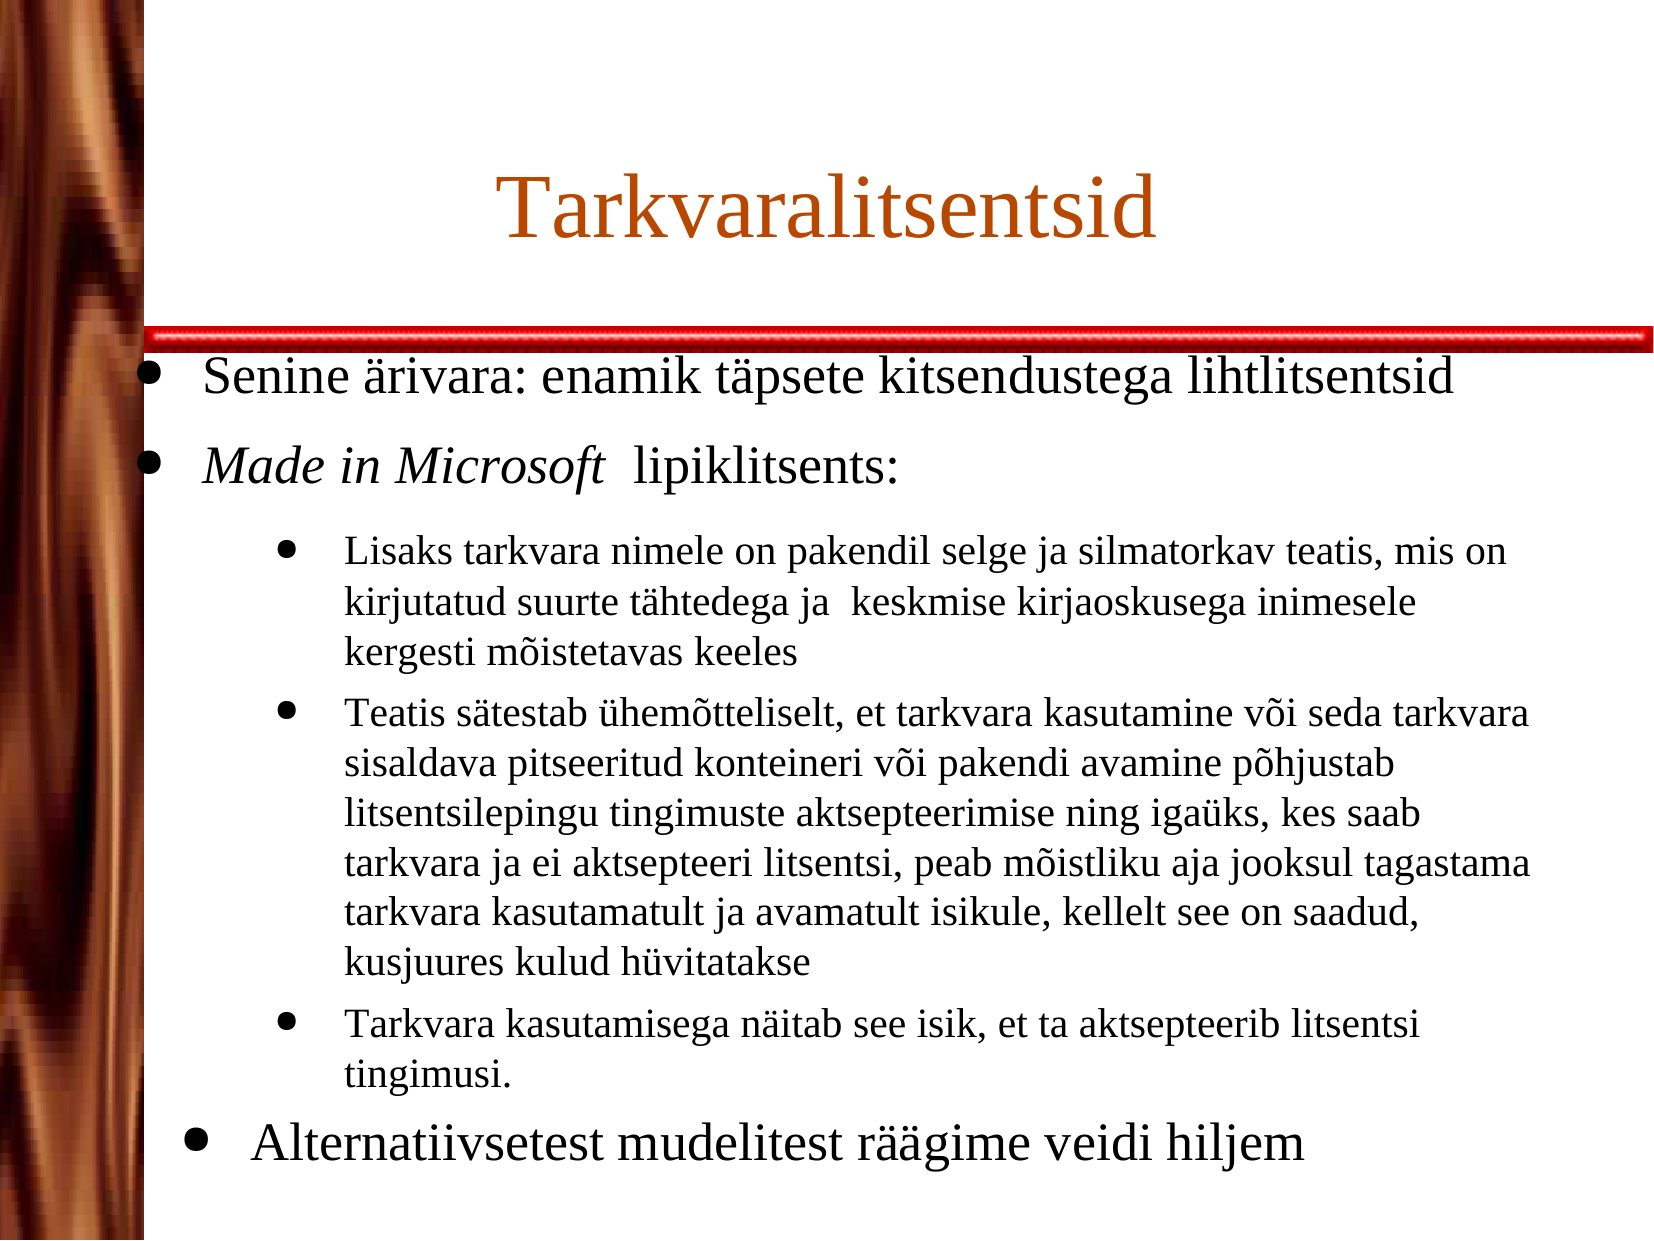

# Tarkvaralitsentsid
Senine ärivara: enamik täpsete kitsendustega lihtlitsentsid
Made in Microsoft lipiklitsents:
Lisaks tarkvara nimele on pakendil selge ja silmatorkav teatis, mis on kirjutatud suurte tähtedega ja keskmise kirjaoskusega inimesele kergesti mõistetavas keeles
Teatis sätestab ühemõtteliselt, et tarkvara kasutamine või seda tarkvara sisaldava pitseeritud konteineri või pakendi avamine põhjustab litsentsilepingu tingimuste aktsepteerimise ning igaüks, kes saab tarkvara ja ei aktsepteeri litsentsi, peab mõistliku aja jooksul tagastama tarkvara kasutamatult ja avamatult isikule, kellelt see on saadud, kusjuures kulud hüvitatakse
Tarkvara kasutamisega näitab see isik, et ta aktsepteerib litsentsi tingimusi.
Alternatiivsetest mudelitest räägime veidi hiljem